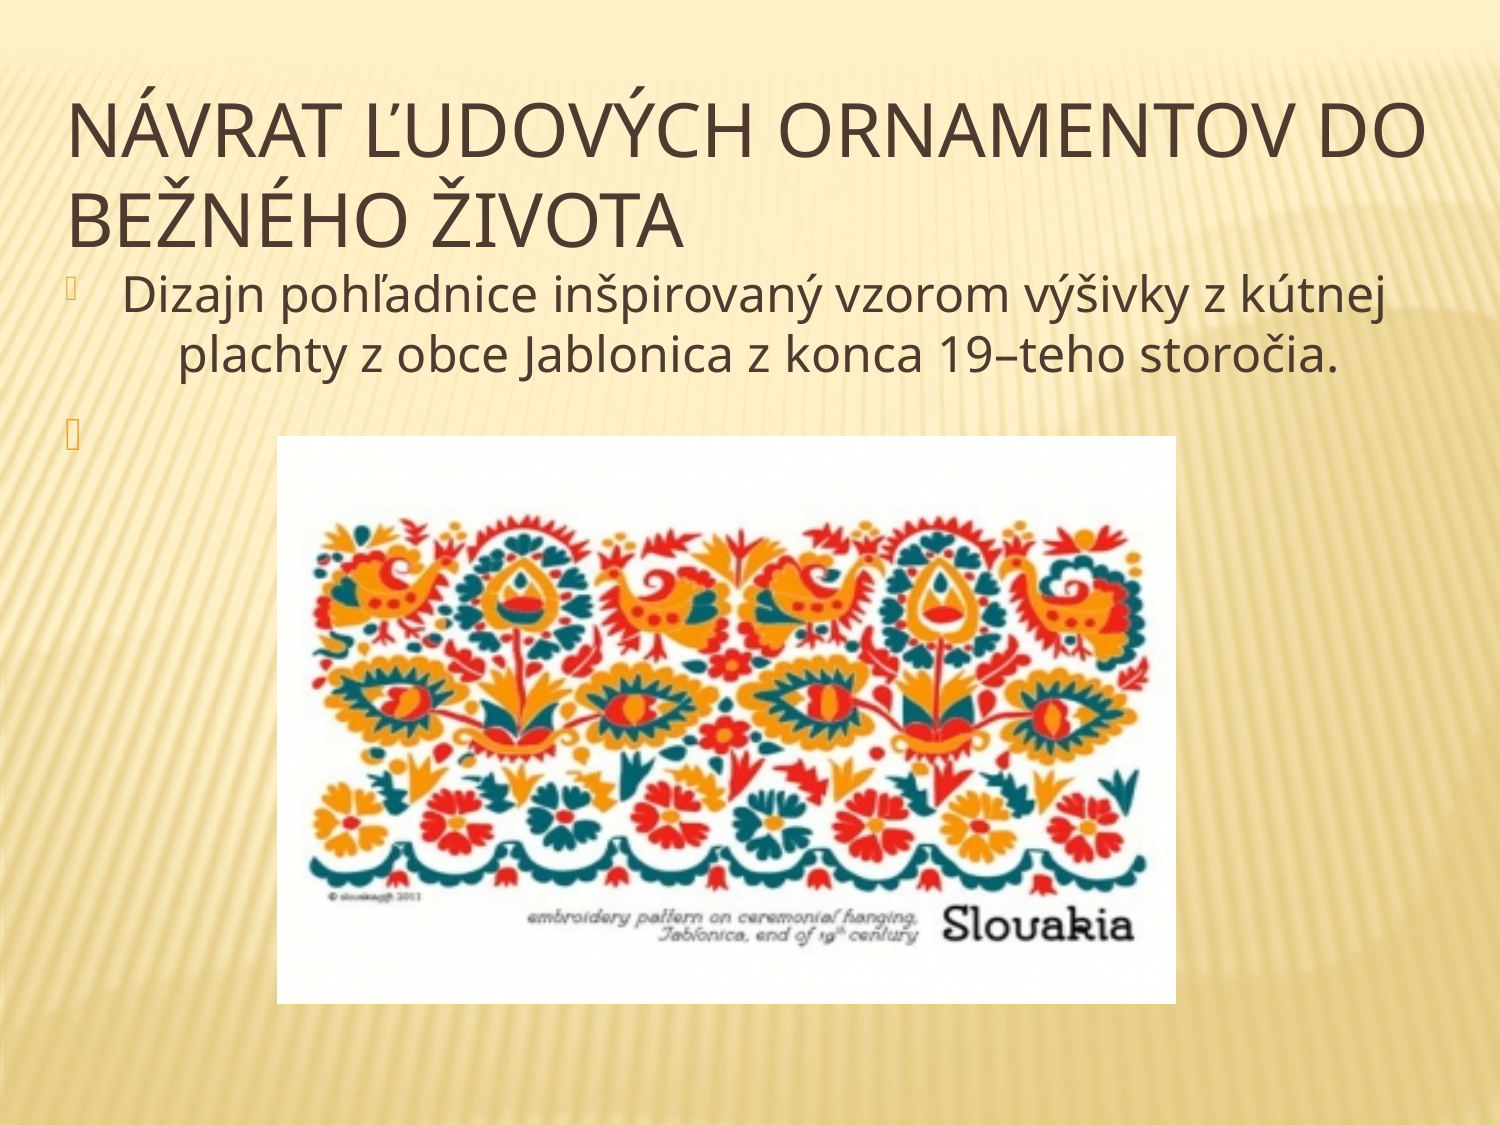

# Návrat ľudových ornamentov do bežného života
Dizajn pohľadnice inšpirovaný vzorom výšivky z kútnej plachty z obce Jablonica z konca 19–teho storočia.